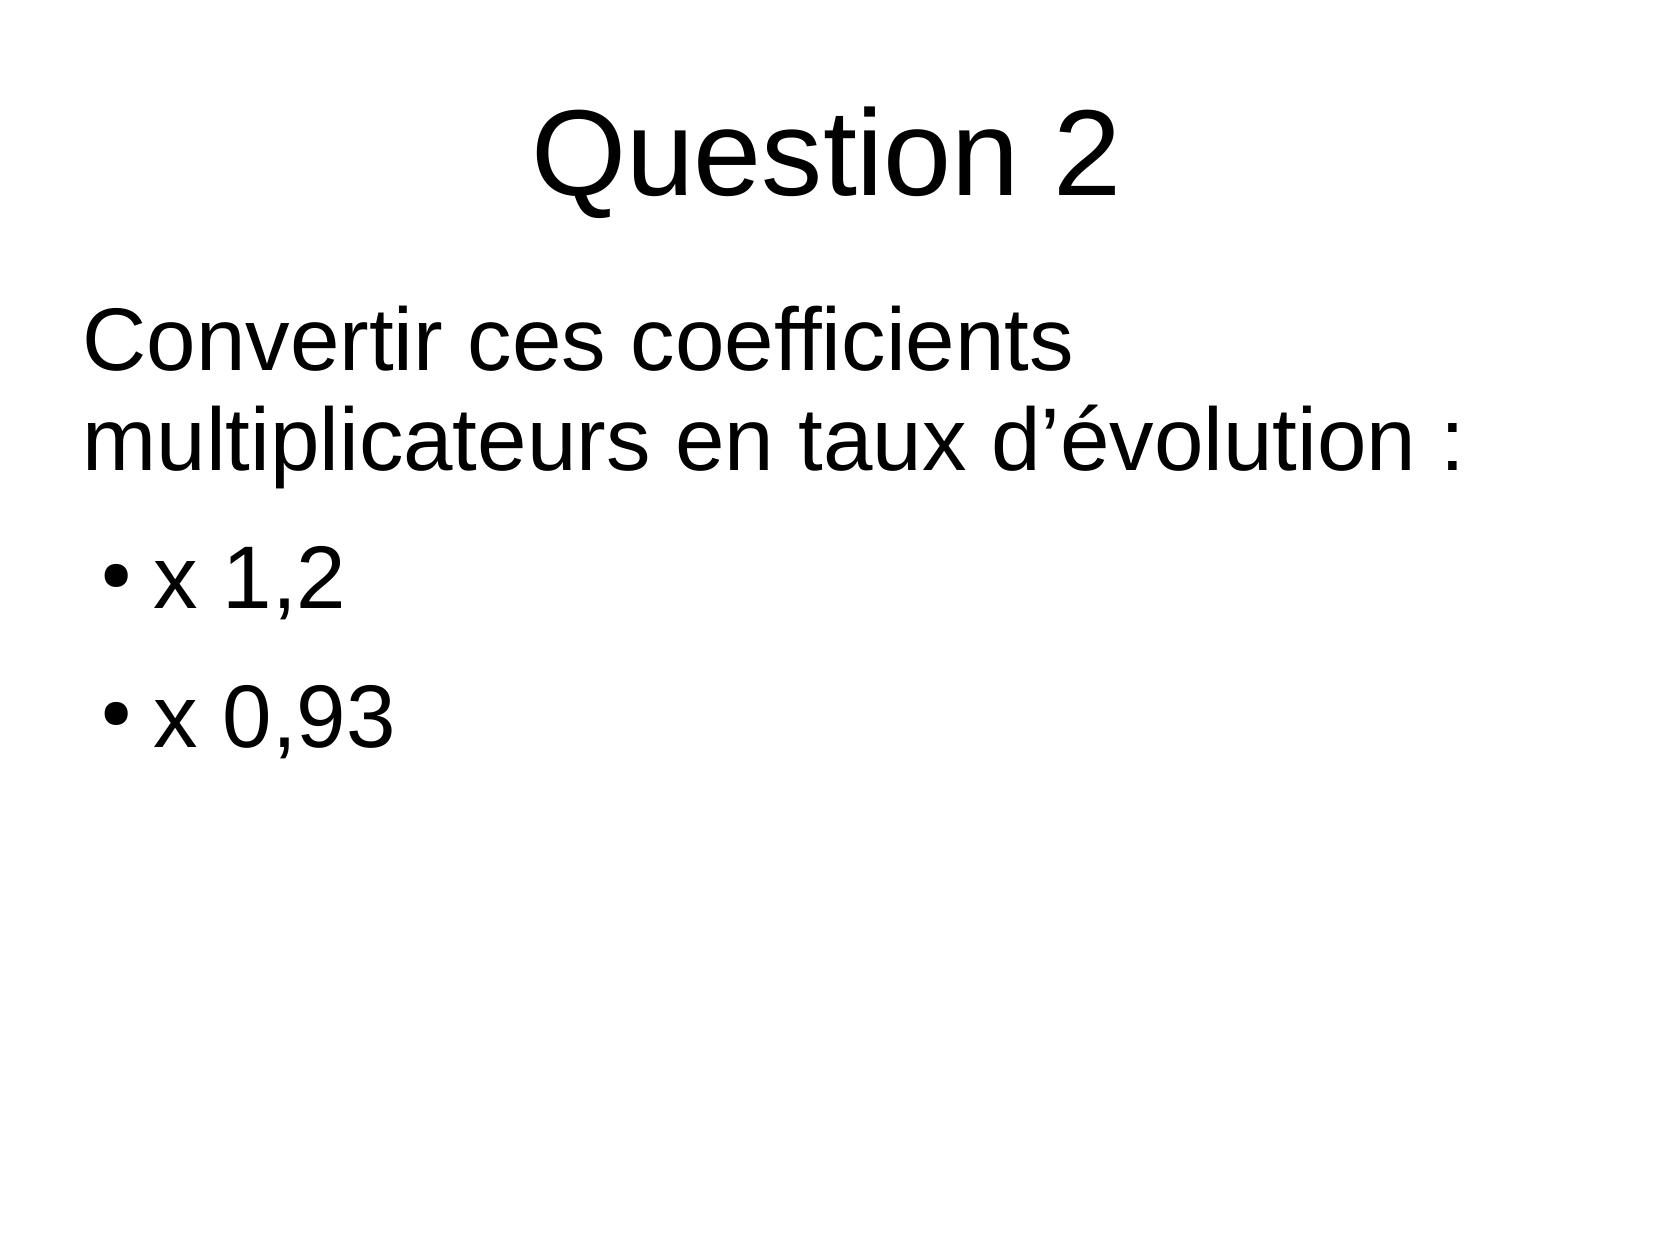

# Question 2
Convertir ces coefficients multiplicateurs en taux d’évolution :
x 1,2
x 0,93